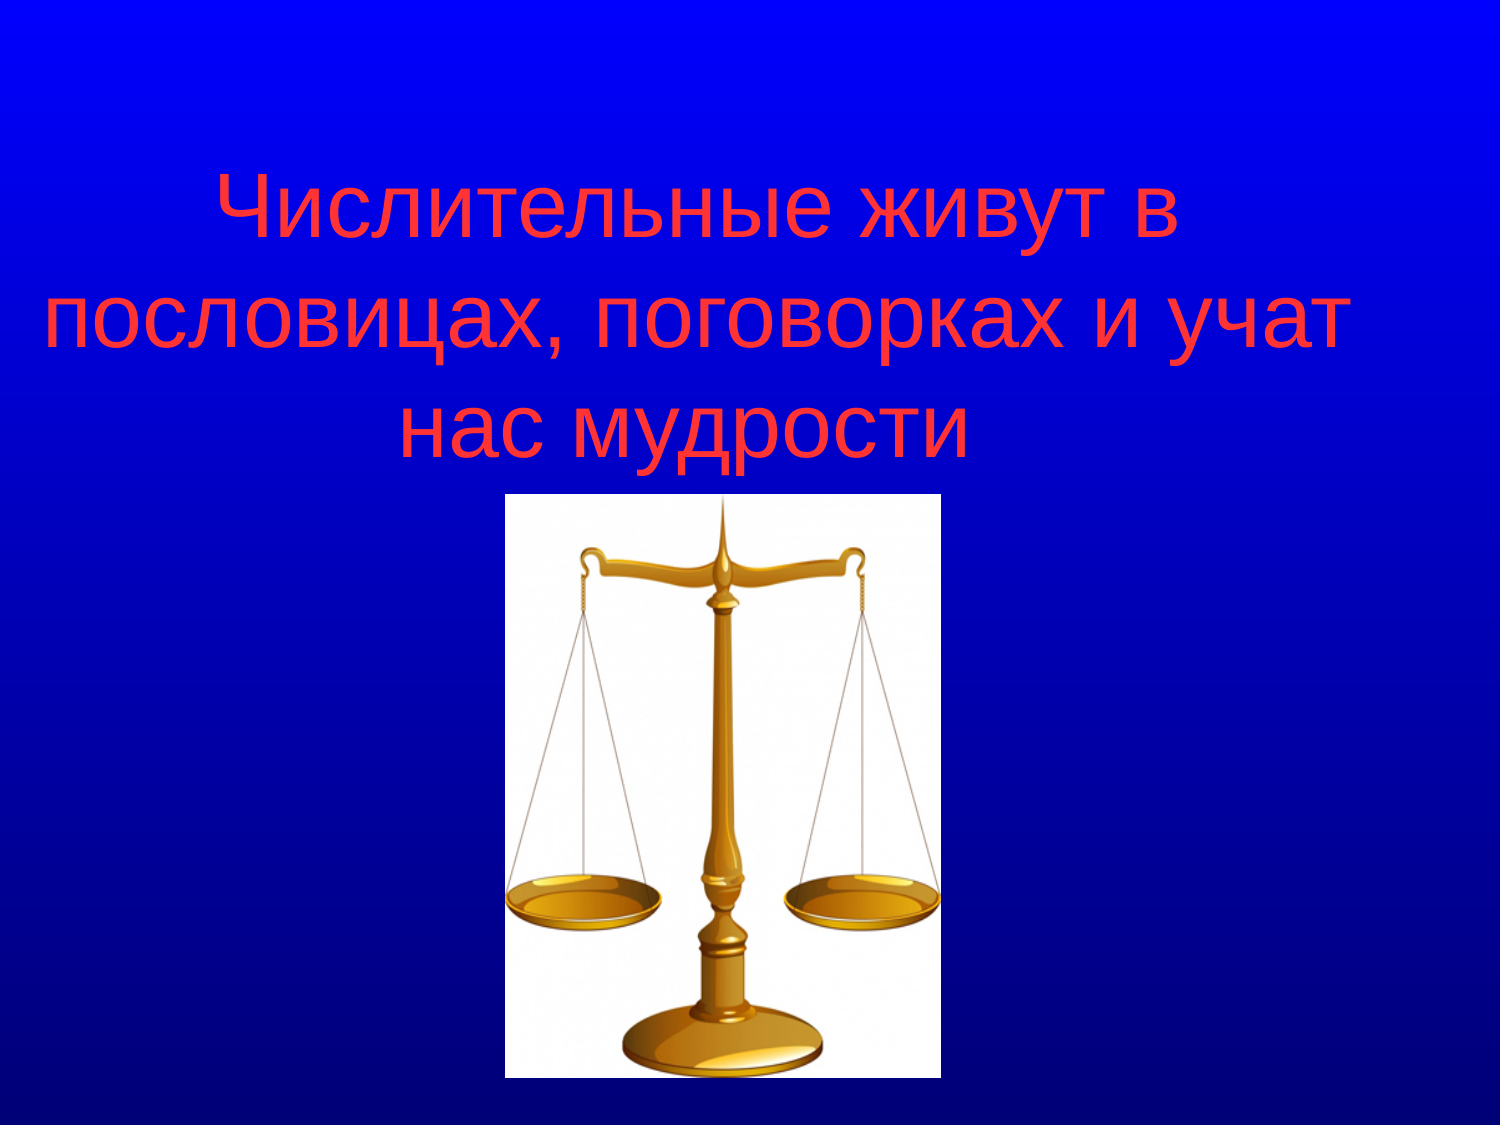

# Числительные живут в пословицах, поговорках и учат нас мудрости